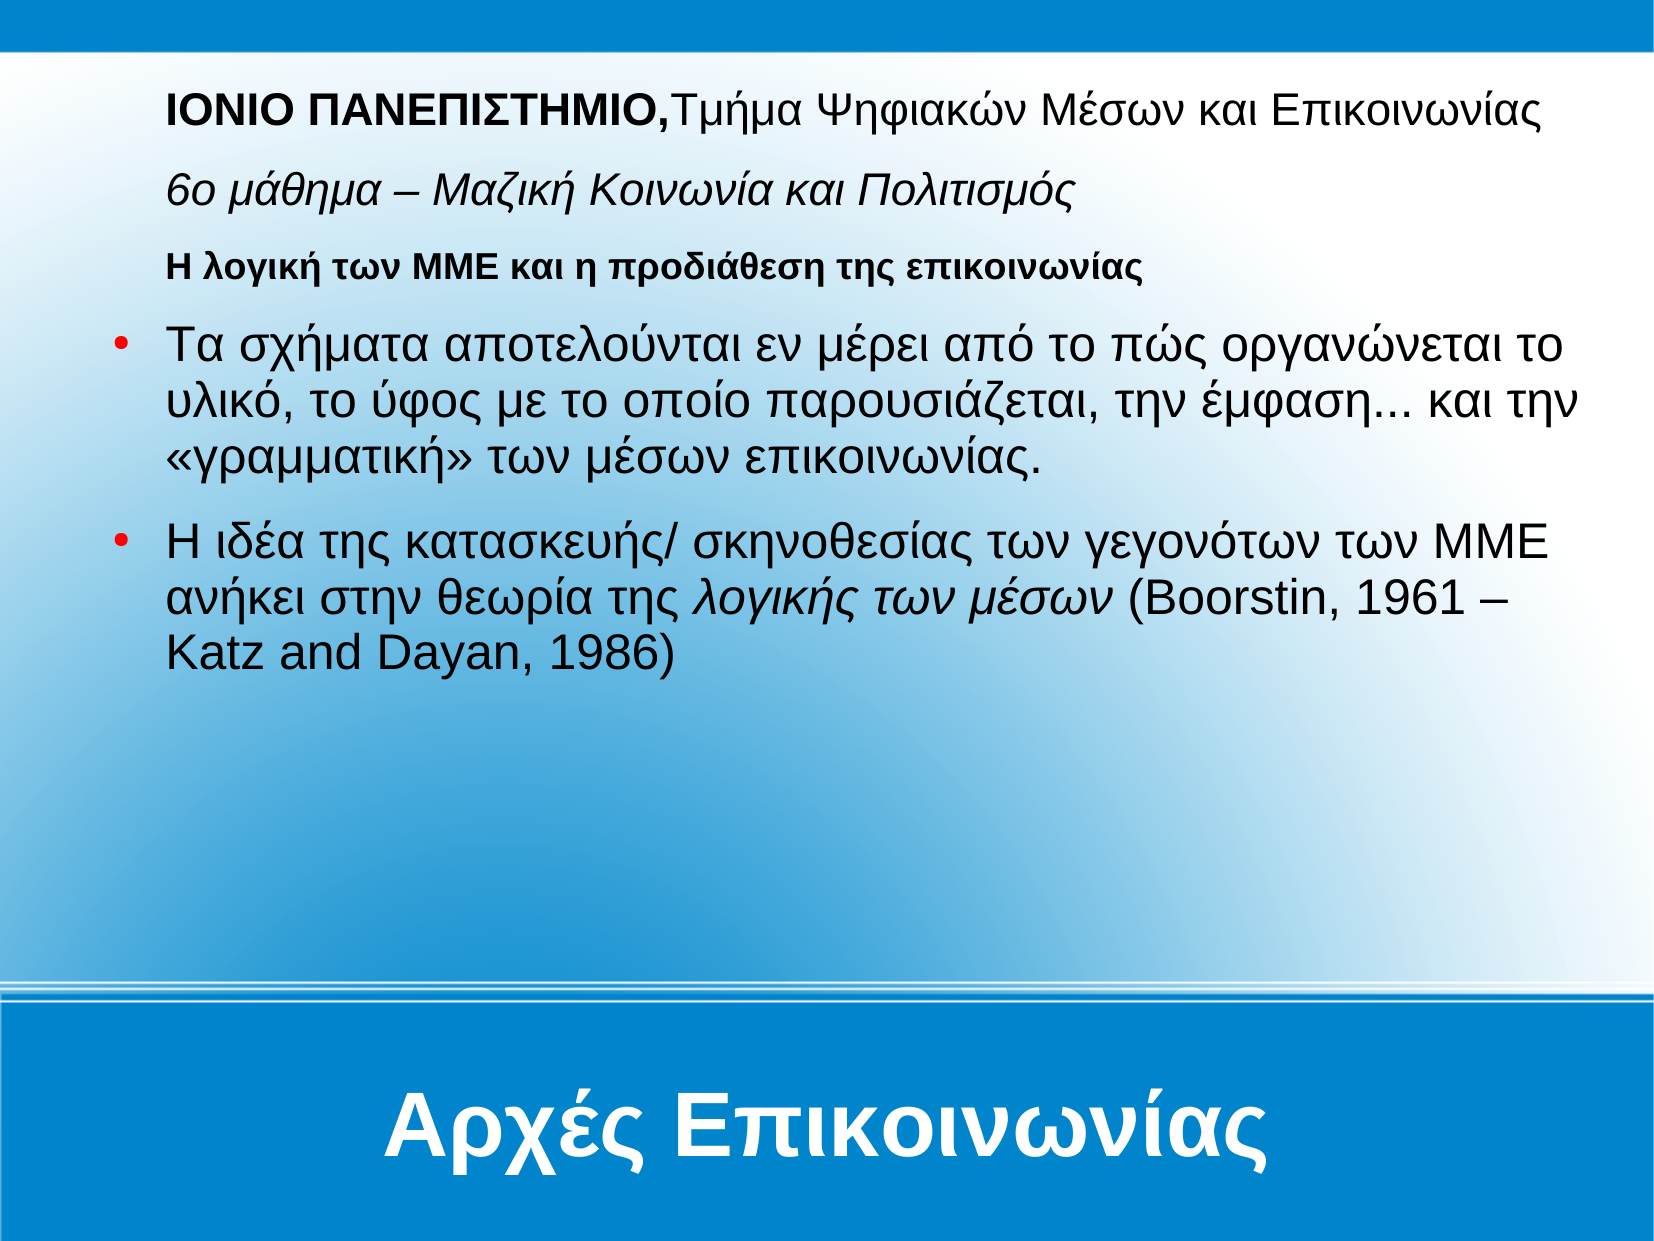

ΙΟΝΙΟ ΠΑΝΕΠΙΣΤΗΜΙΟ,Τμήμα Ψηφιακών Μέσων και Επικοινωνίας
6ο μάθημα – Μαζική Κοινωνία και Πολιτισμός
Η λογική των ΜΜΕ και η προδιάθεση της επικοινωνίας
Τα σχήματα αποτελούνται εν μέρει από το πώς οργανώνεται το υλικό, το ύφος με το οποίο παρουσιάζεται, την έμφαση... και την «γραμματική» των μέσων επικοινωνίας.
Η ιδέα της κατασκευής/ σκηνοθεσίας των γεγονότων των ΜΜΕ ανήκει στην θεωρία της λογικής των μέσων (Boorstin, 1961 – Katz and Dayan, 1986)
# Αρχές Επικοινωνίας